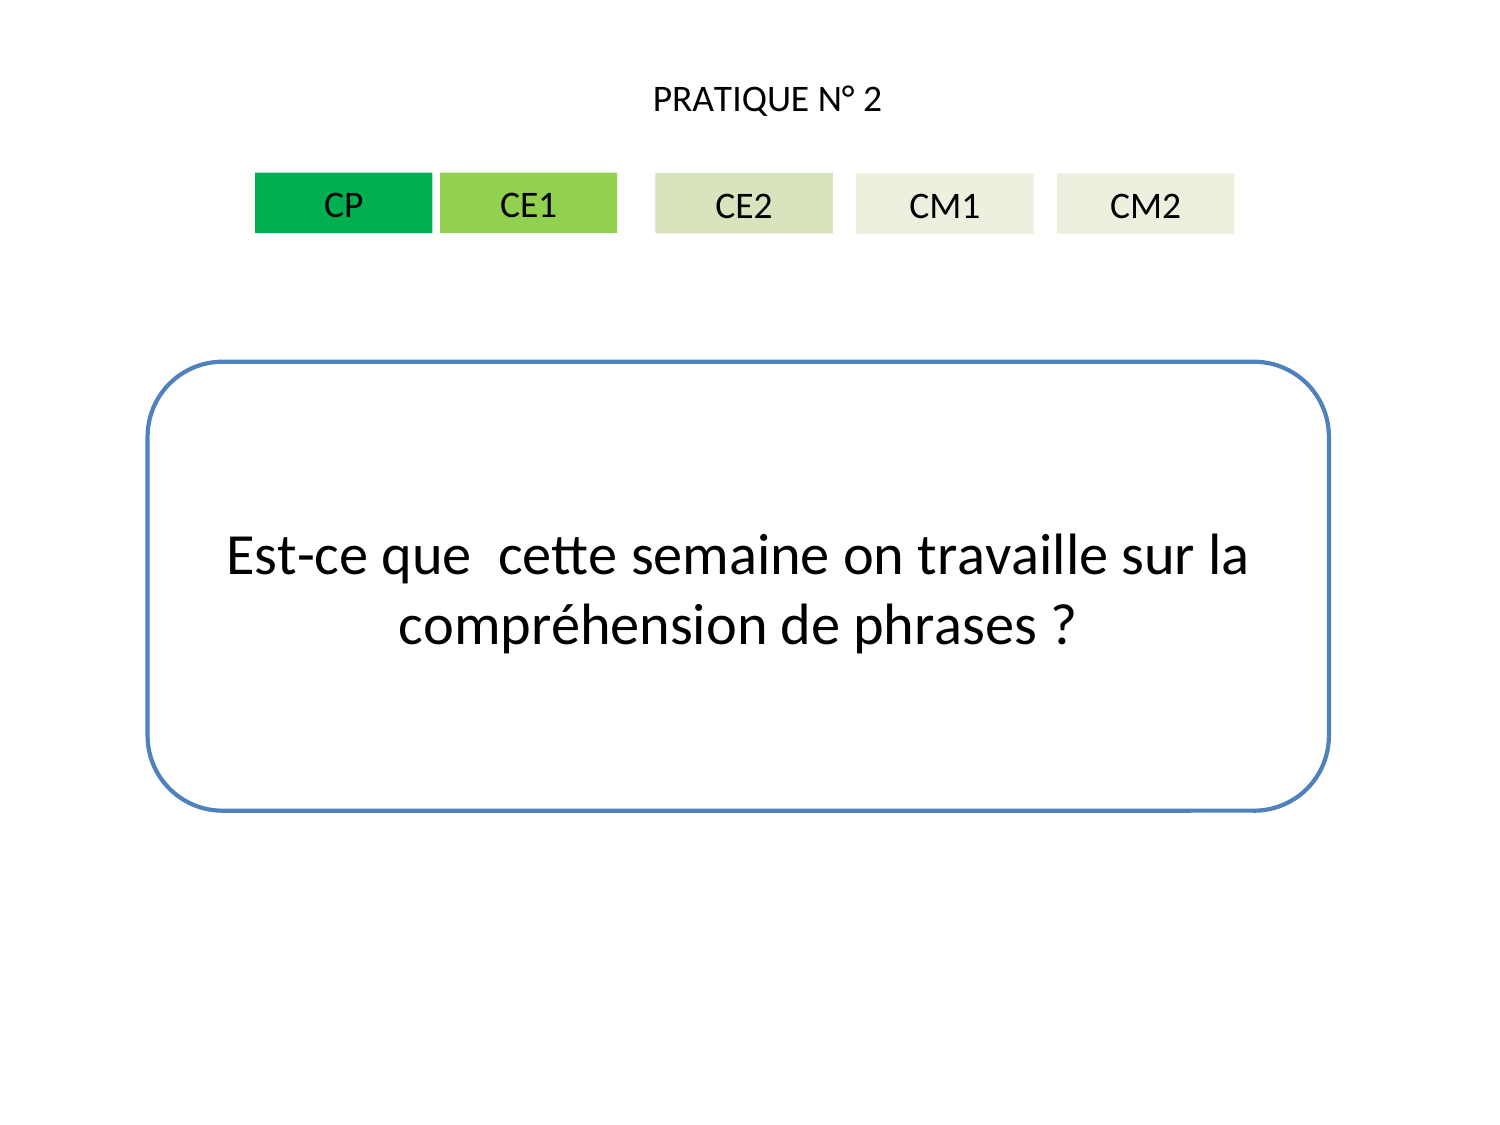

PRATIQUE N° 2
| C | | | | |
| --- | --- | --- | --- | --- |
CP
CE1
CE2
CM1
CM2
Est-ce que cette semaine on travaille sur la compréhension de phrases ?